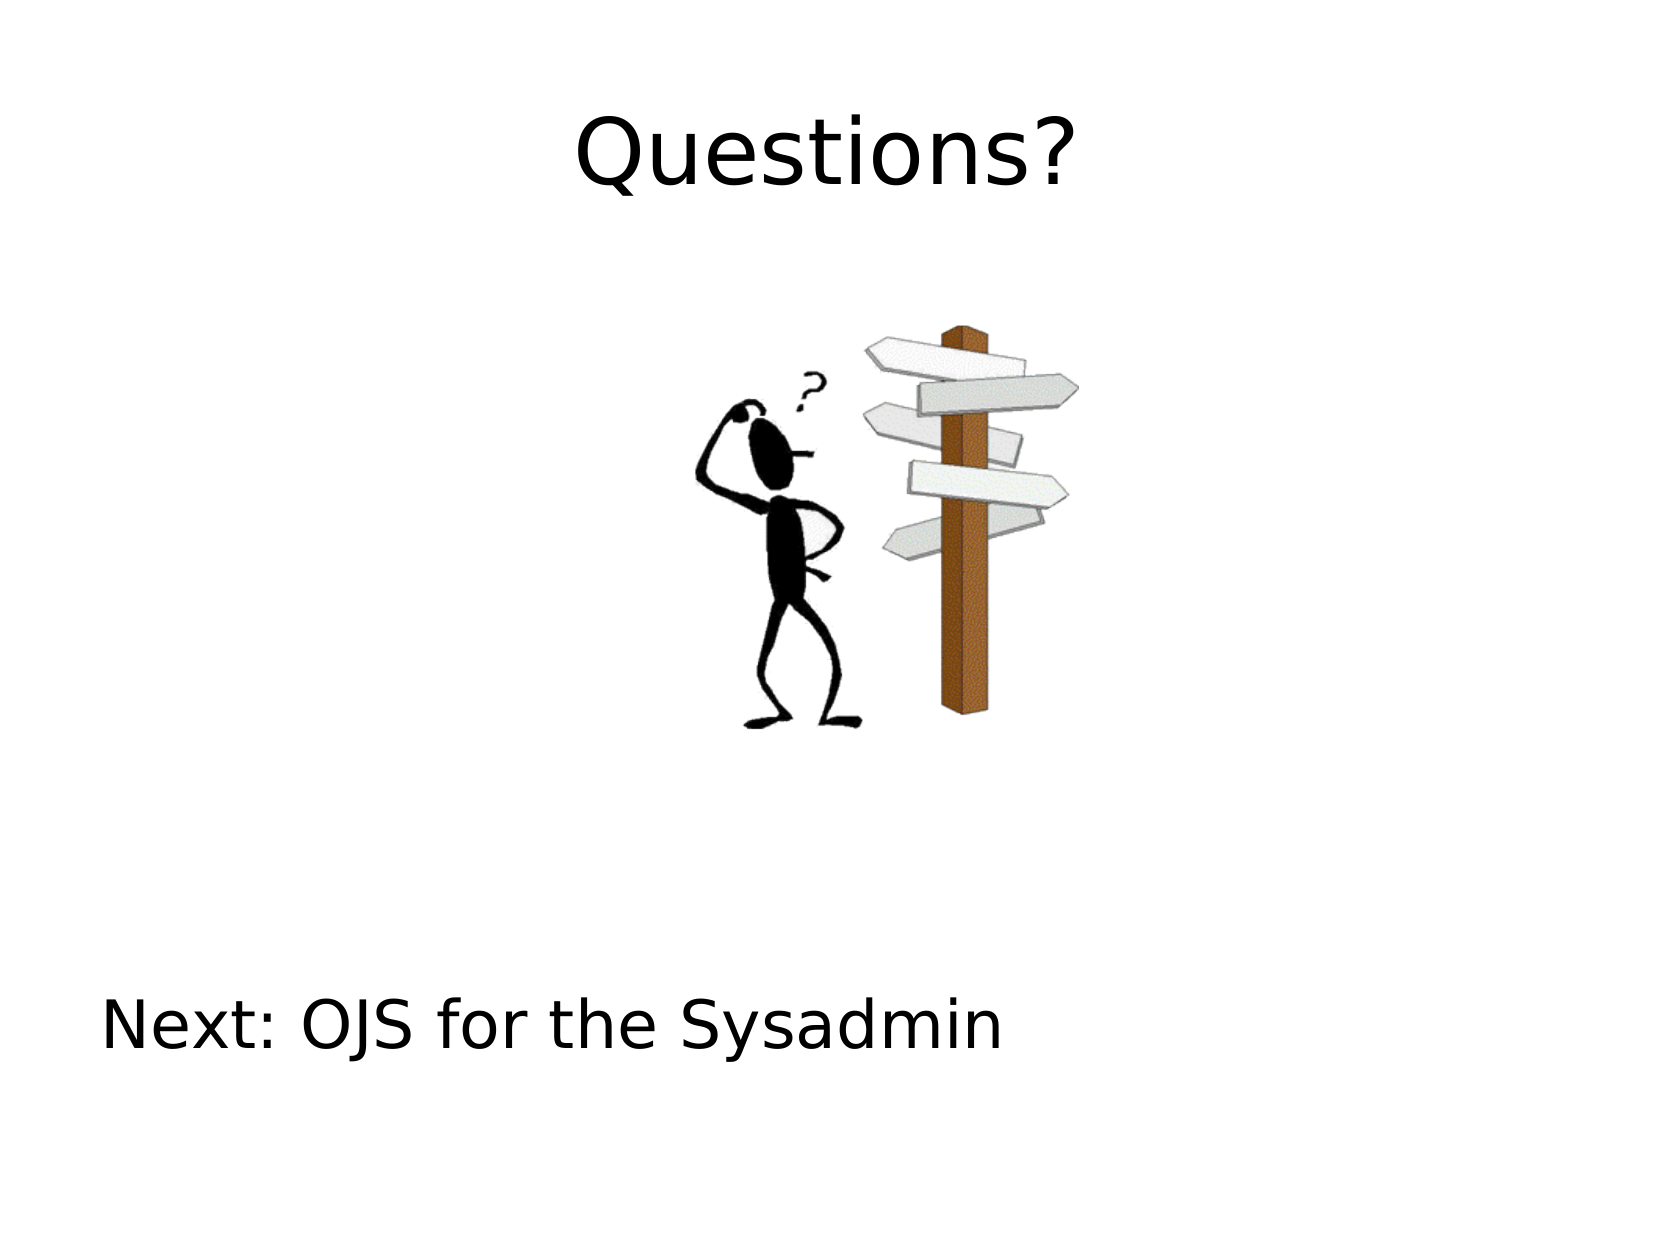

# Questions?
Next: OJS for the Sysadmin